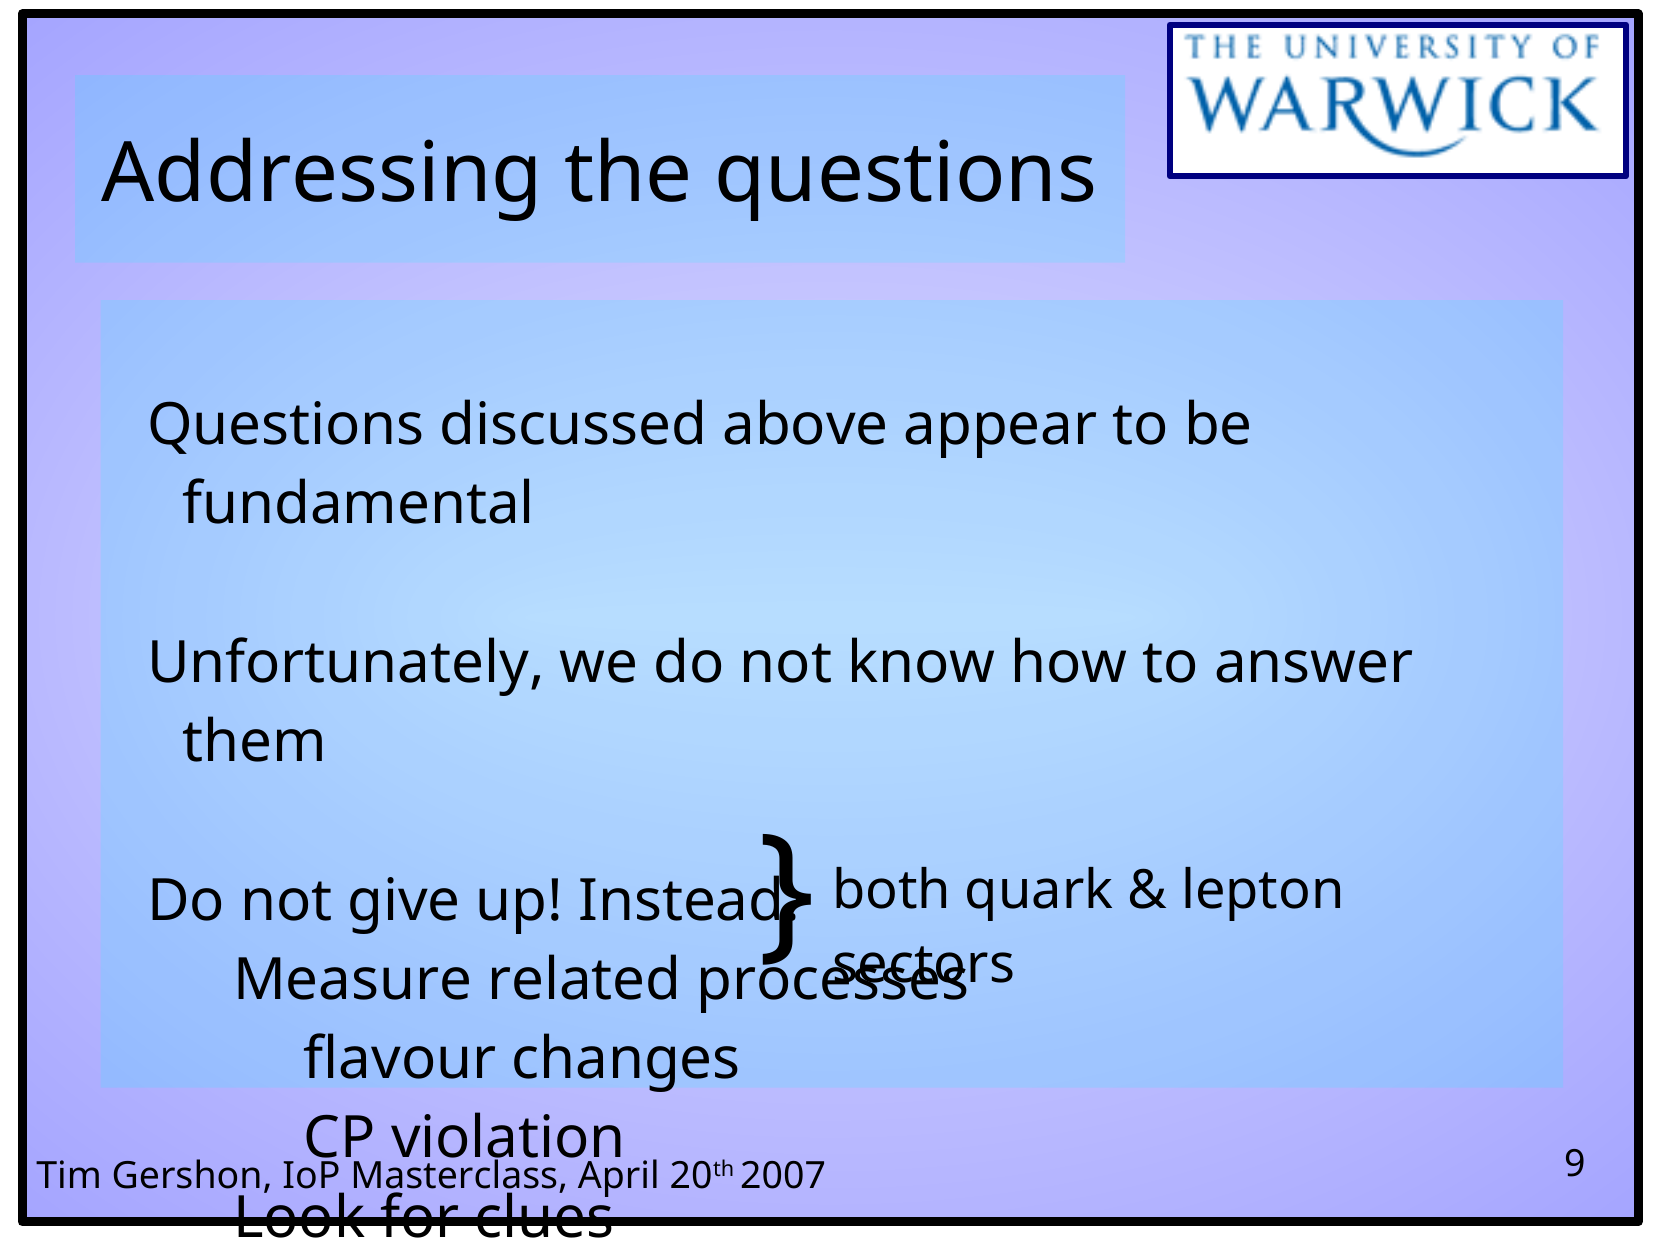

Addressing the questions
Questions discussed above appear to be fundamental
Unfortunately, we do not know how to answer them
Do not give up! Instead:
 Measure related processes
 flavour changes
 CP violation
 Look for clues
}
both quark & lepton sectors
Tim Gershon, IoP Masterclass, April 20th 2007